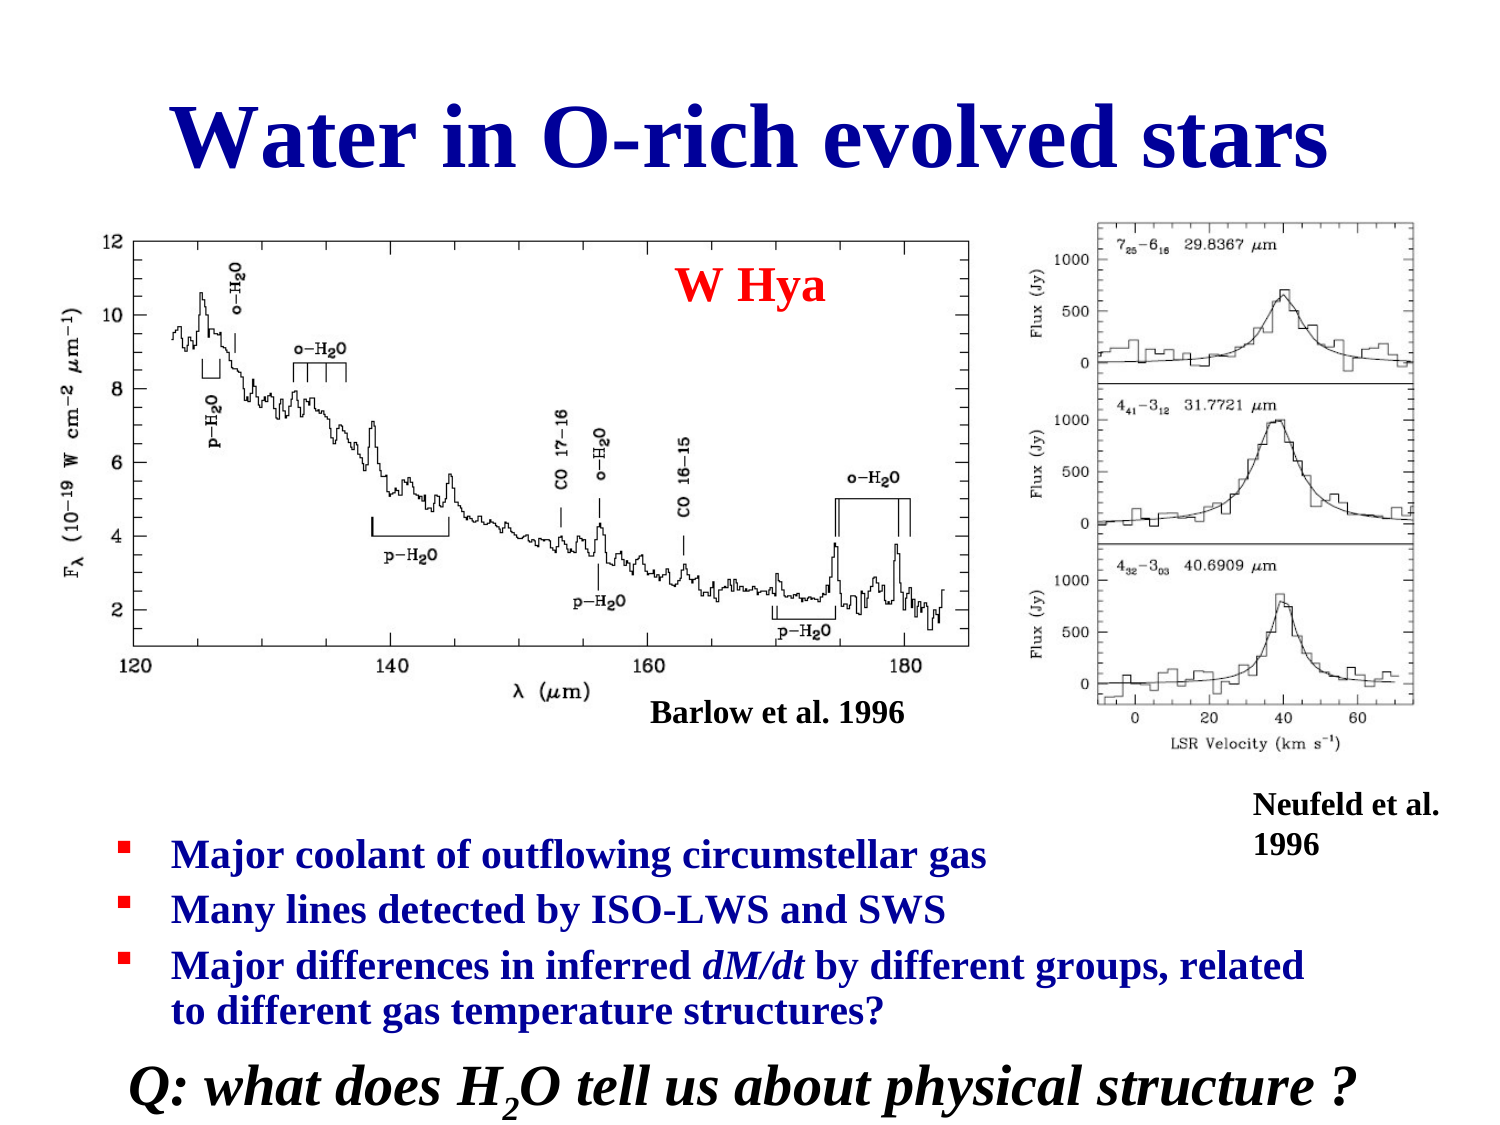

# Water in O-rich evolved stars
W Hya
Barlow et al. 1996
Neufeld et al.
1996
Major coolant of outflowing circumstellar gas
Many lines detected by ISO-LWS and SWS
Major differences in inferred dM/dt by different groups, related to different gas temperature structures?
Q: what does H2O tell us about physical structure ?